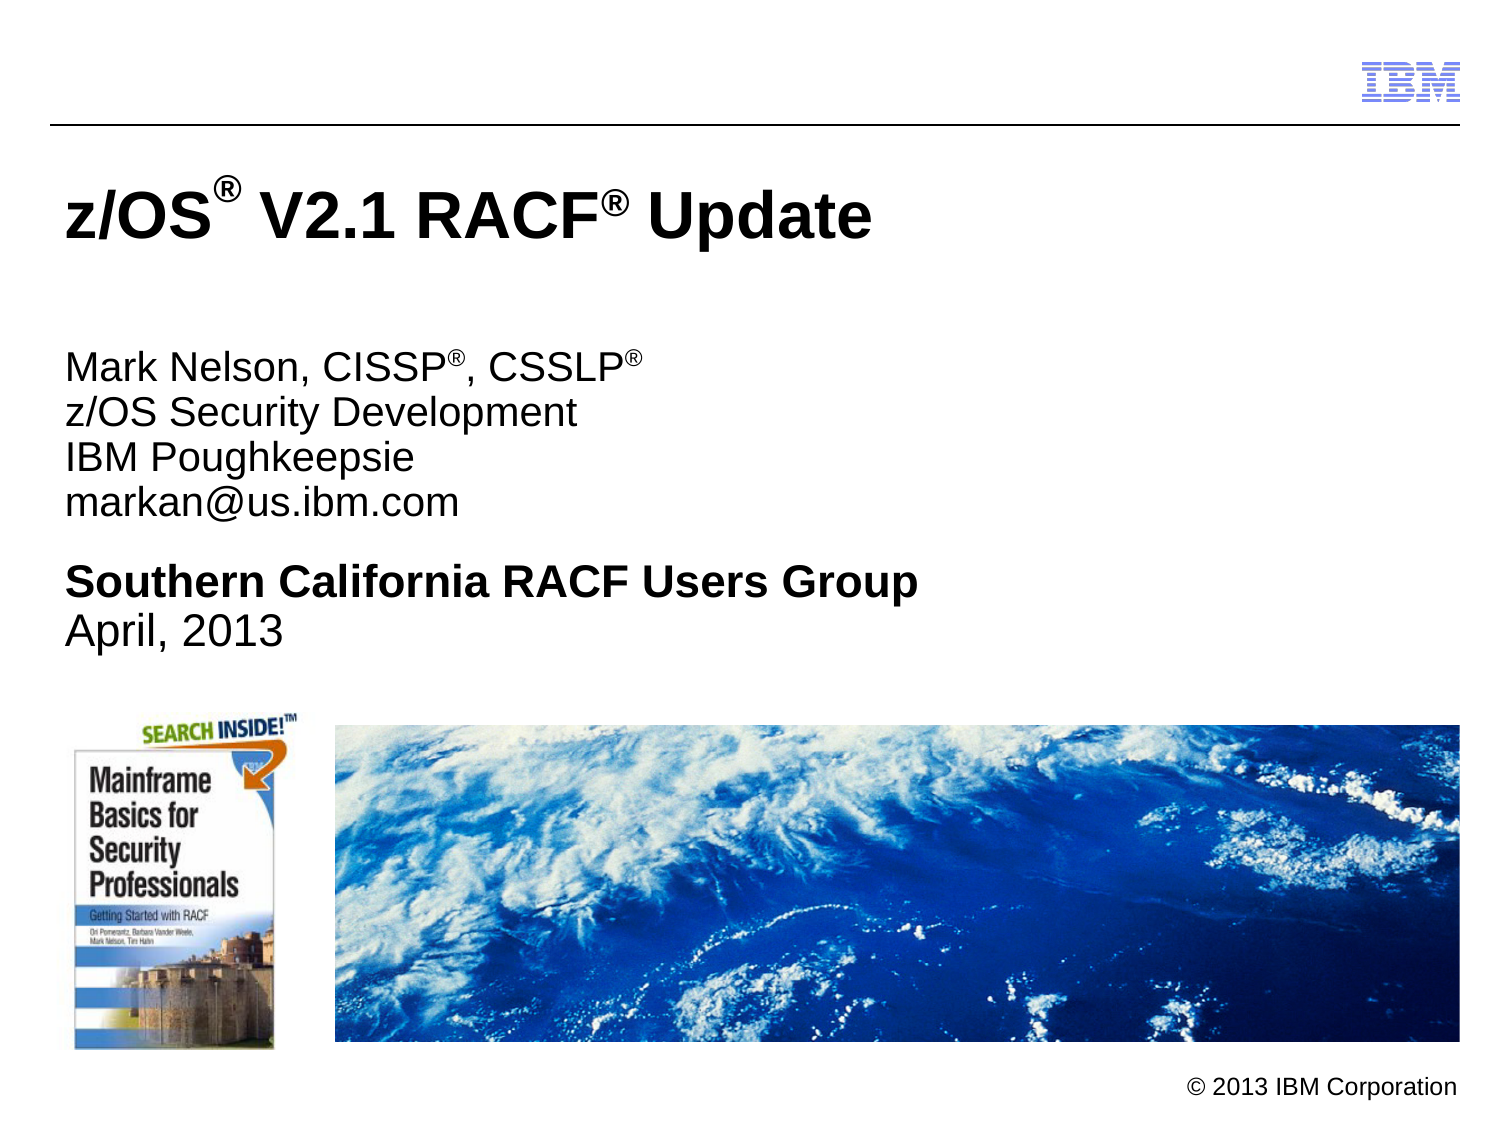

# z/OS® V2.1 RACF® Update
Mark Nelson, CISSP®, CSSLP®
z/OS Security Development
IBM Poughkeepsie
markan@us.ibm.com
Southern California RACF Users Group
April, 2013